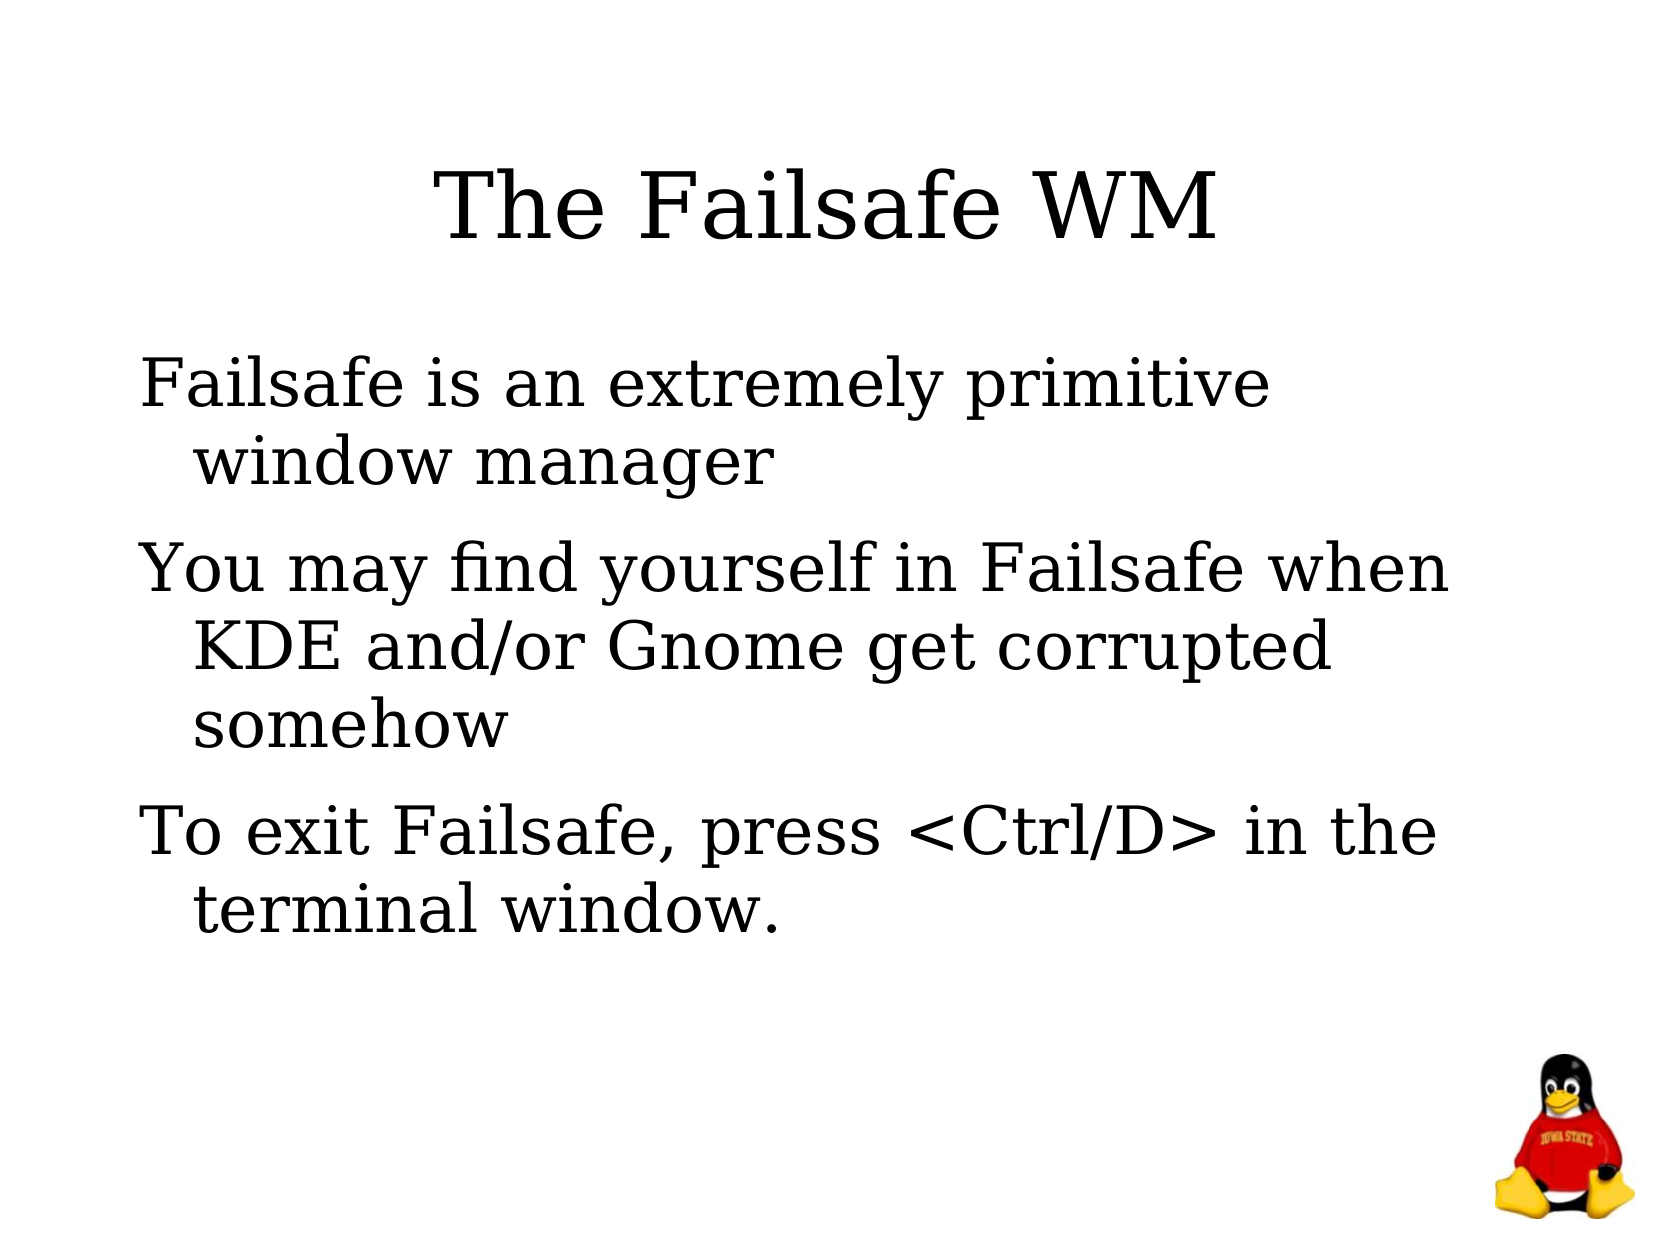

# The Failsafe WM
Failsafe is an extremely primitive window manager
You may find yourself in Failsafe when KDE and/or Gnome get corrupted somehow
To exit Failsafe, press <Ctrl/D> in the terminal window.